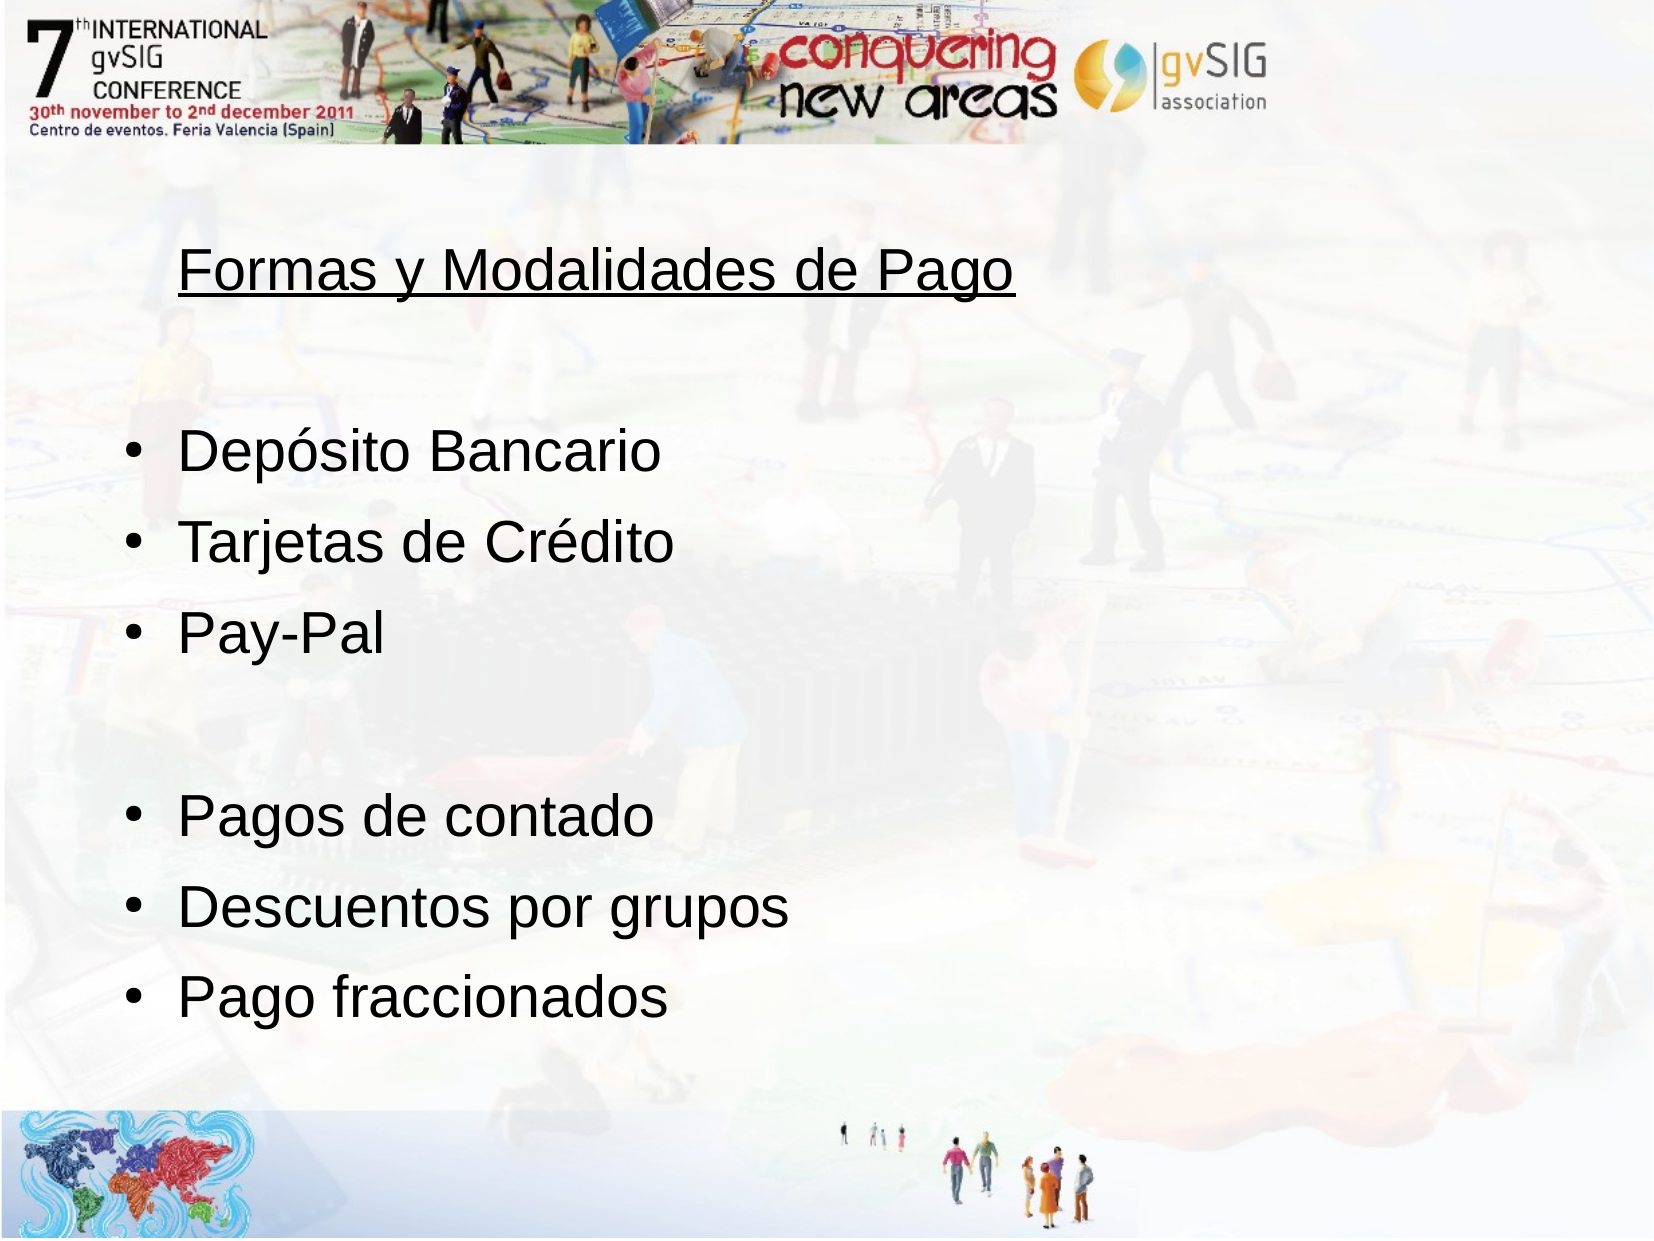

# Formas y Modalidades de Pago
Depósito Bancario
Tarjetas de Crédito
Pay-Pal
Pagos de contado
Descuentos por grupos
Pago fraccionados